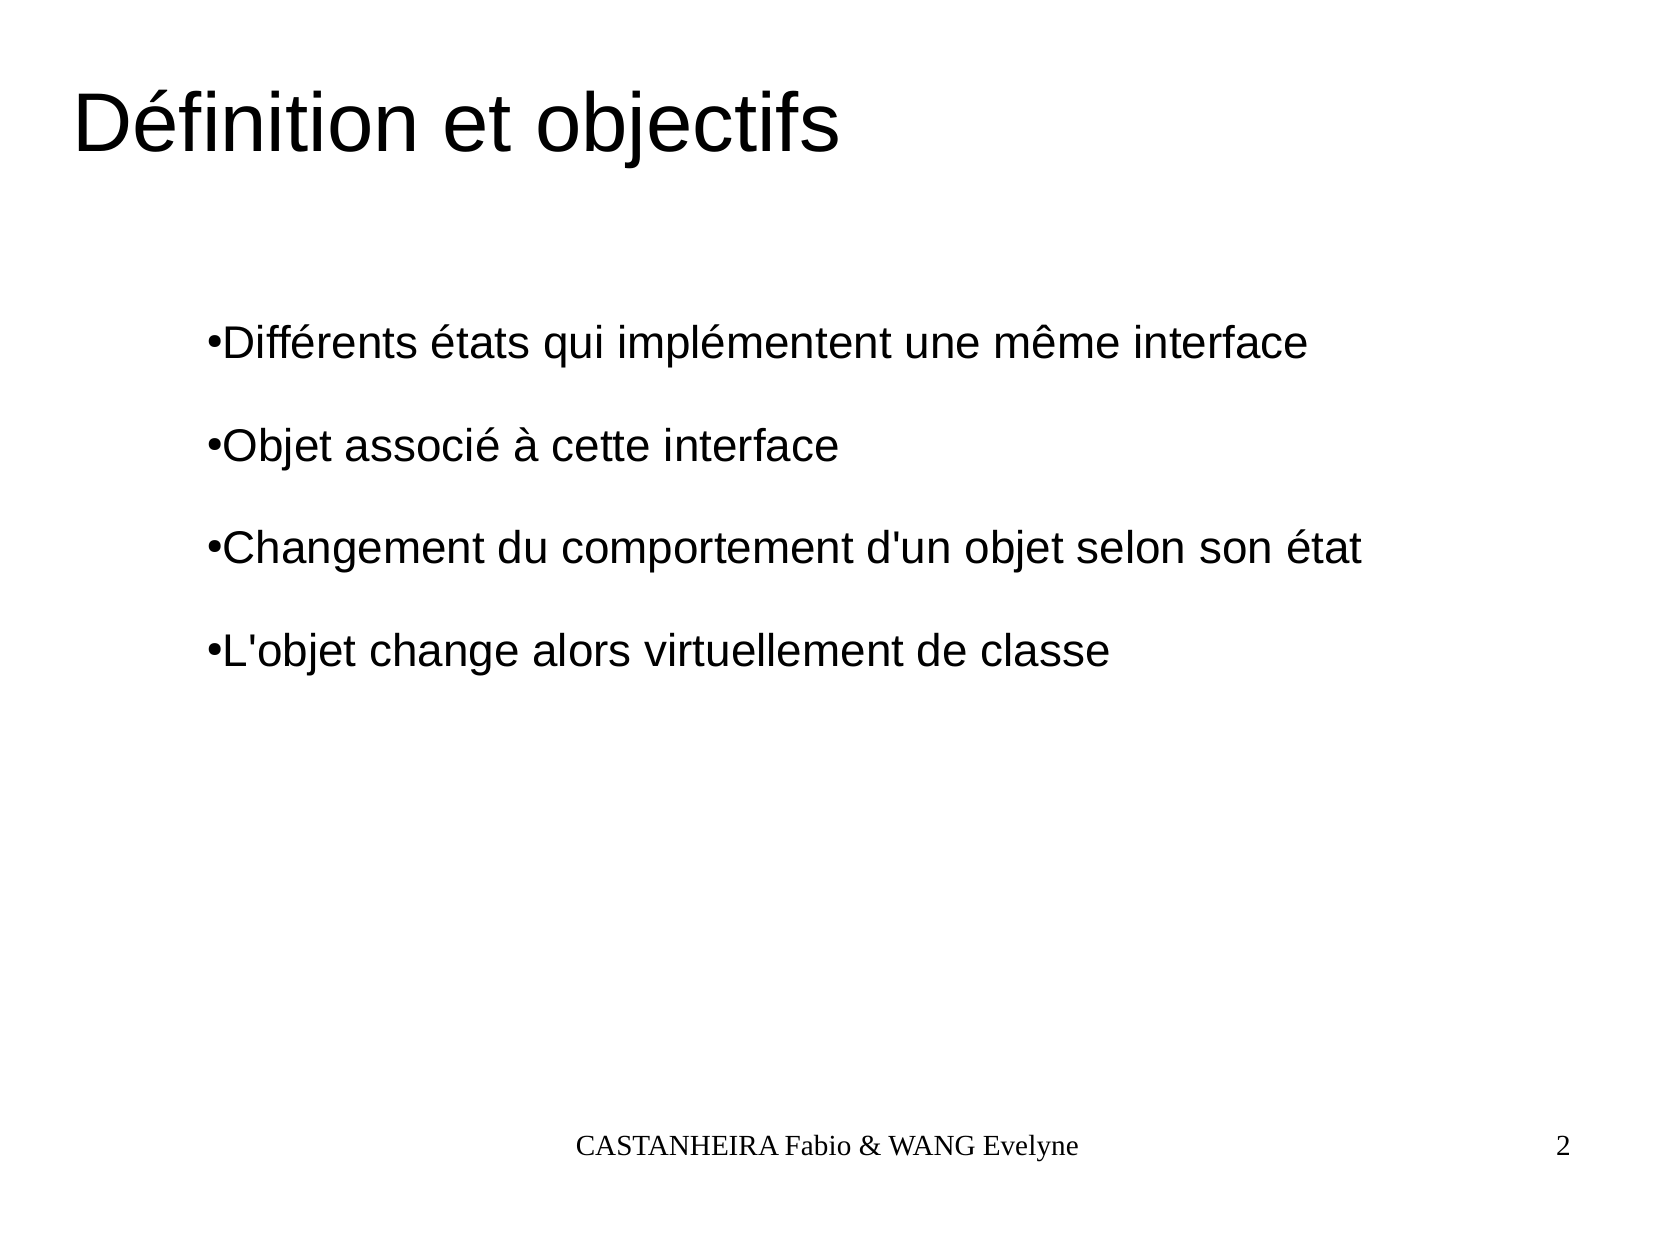

Définition et objectifs
Différents états qui implémentent une même interface
Objet associé à cette interface
Changement du comportement d'un objet selon son état
L'objet change alors virtuellement de classe
CASTANHEIRA Fabio & WANG Evelyne
2